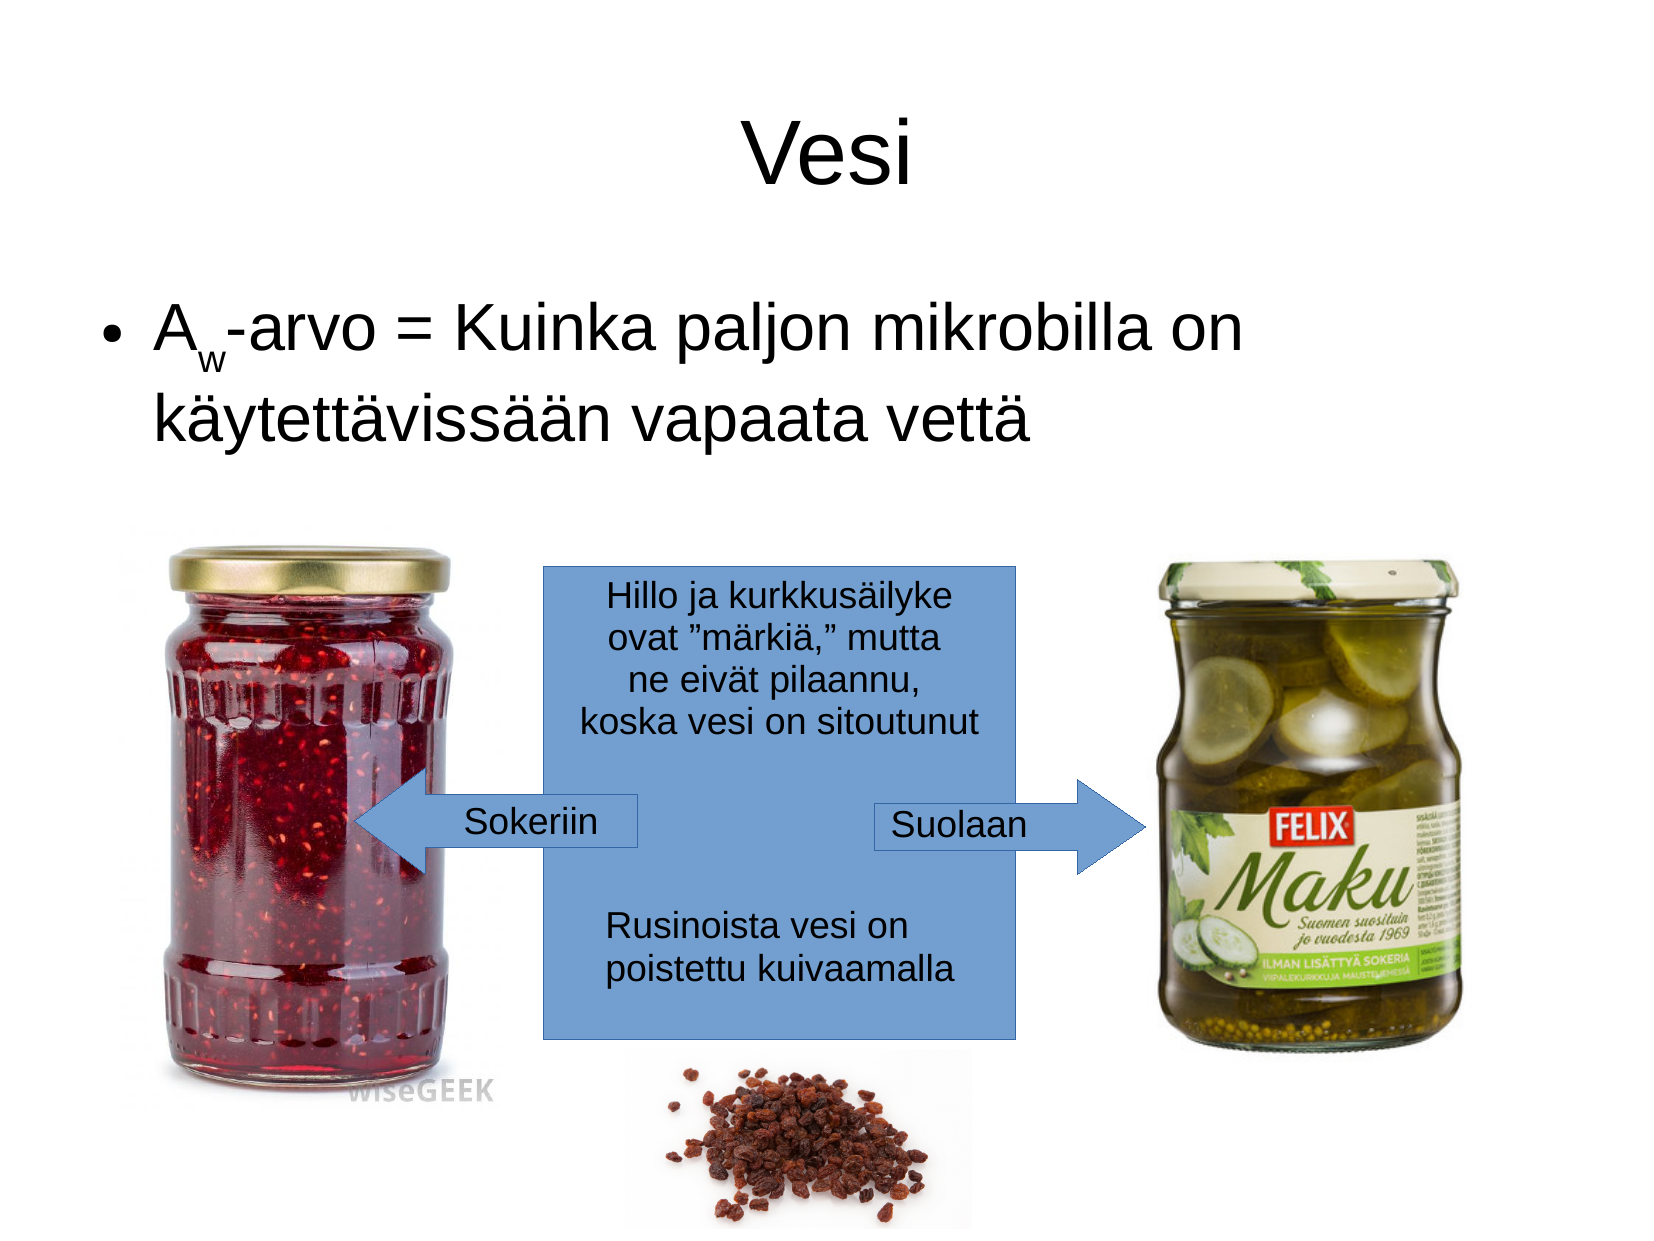

# Vesi
Aw-arvo = Kuinka paljon mikrobilla on käytettävissään vapaata vettä
Hillo ja kurkkusäilyke
ovat ”märkiä,” mutta
ne eivät pilaannu,
koska vesi on sitoutunut
Sokeriin
Suolaan
Rusinoista vesi on
poistettu kuivaamalla